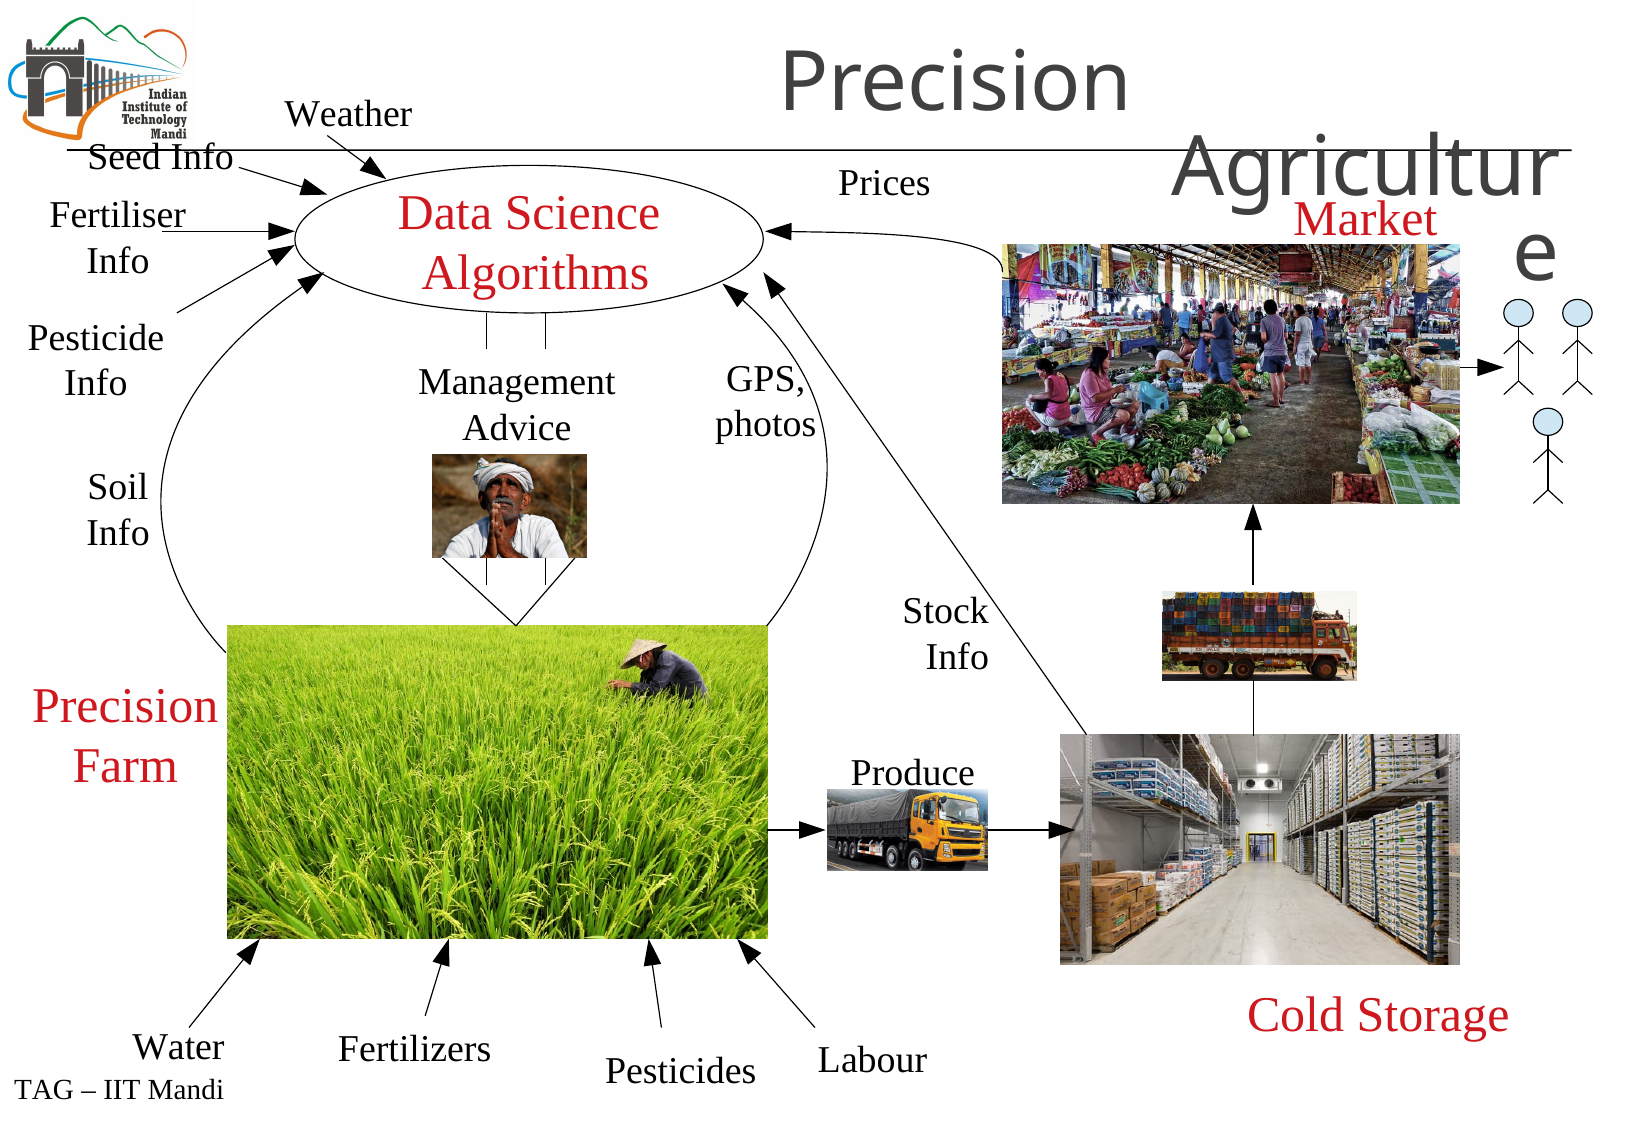

#
 Agriculture
Precision
Weather
Seed Info
Prices
Data Science
 Algorithms
Fertiliser
Info
GPS,
photos
Management Advice
Soil Info
Market
Pesticide
Info
Stock Info
Precision
Farm
Produce
Water
Fertilizers
Labour
Pesticides
Cold Storage